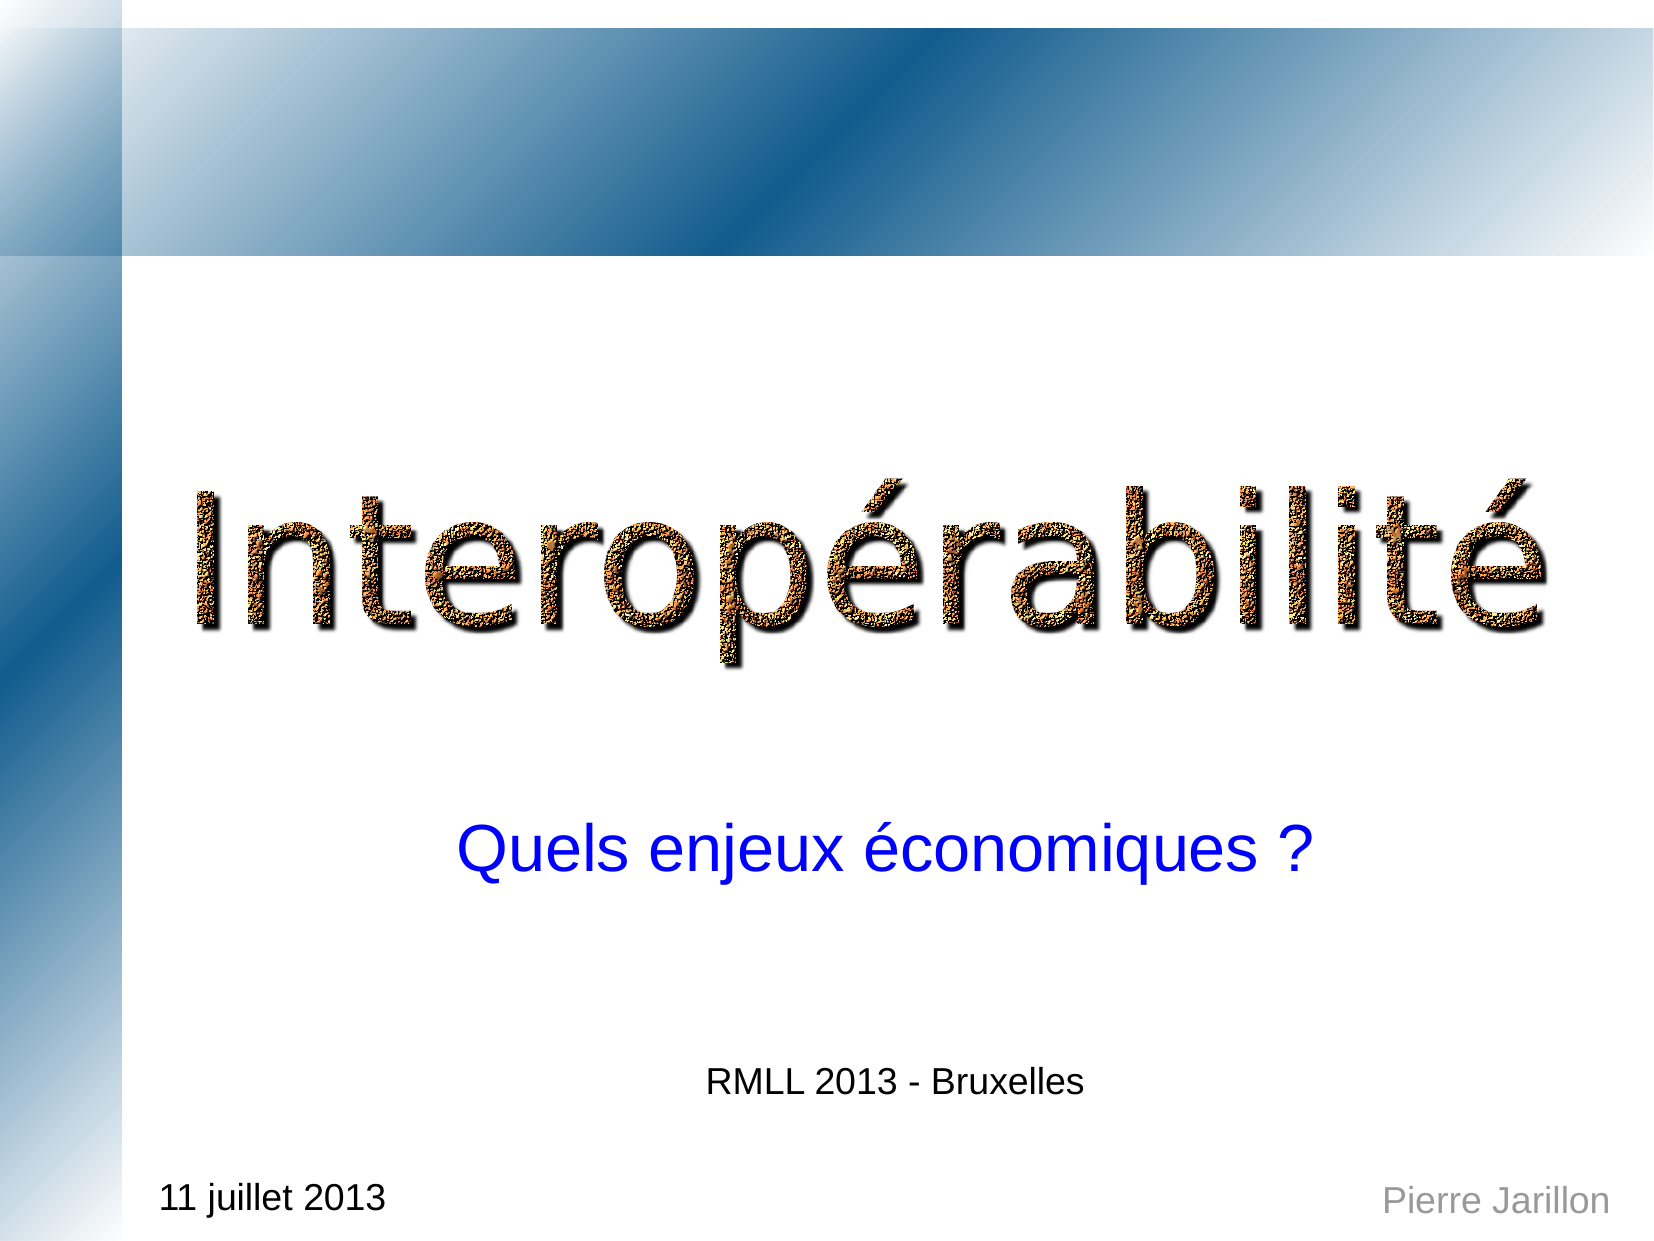

Quels enjeux économiques ?
RMLL 2013 - Bruxelles
11 juillet 2013